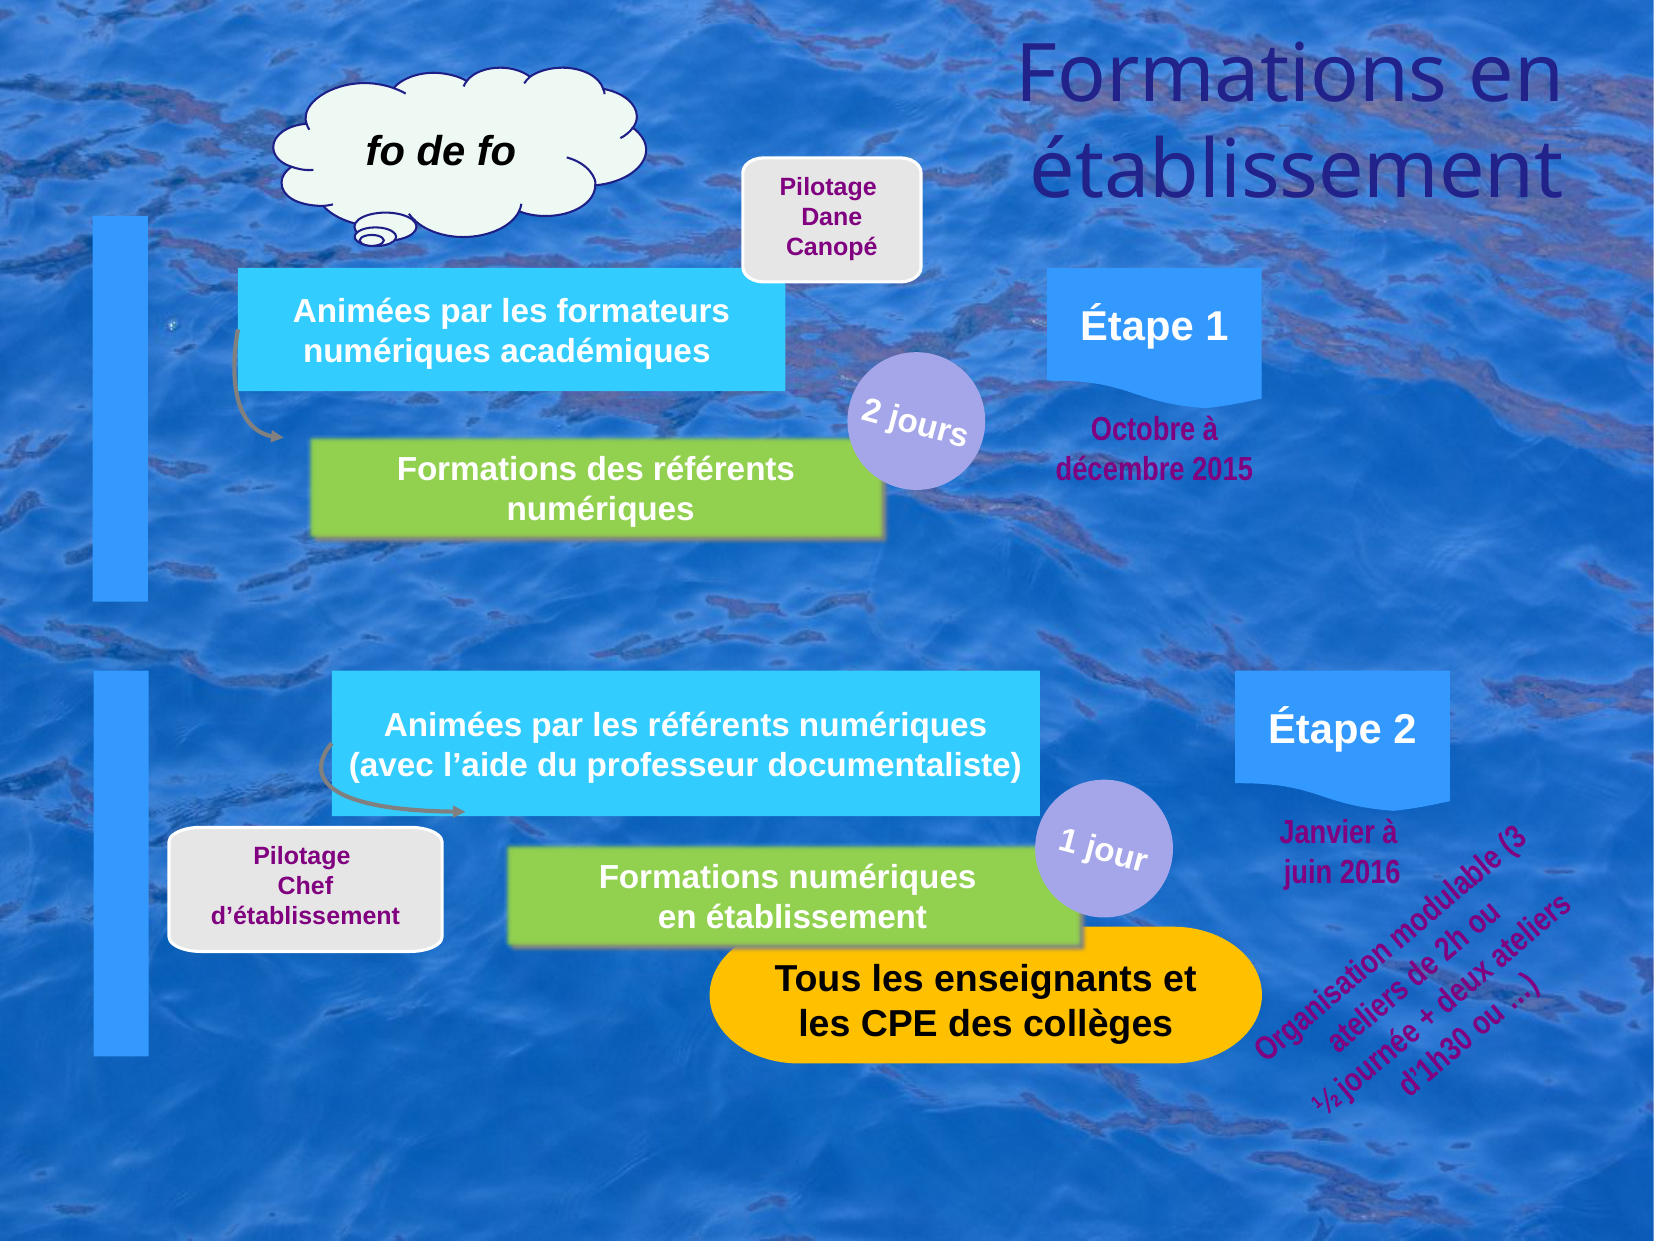

Formations en établissement
fo de fo
Pilotage
Dane
Canopé
Animées par les formateurs numériques académiques
Étape 1
Octobre à décembre 2015
2 jours
Formations des référents
 numériques
Animées par les référents numériques
(avec l’aide du professeur documentaliste)
Étape 2
Janvier à
juin 2016
1 jour
Pilotage
Chef d’établissement
Formations numériques
en établissement
Organisation modulable (3 ateliers de 2h ou
½ journée + deux ateliers d’1h30 ou …)
Tous les enseignants et les CPE des collèges